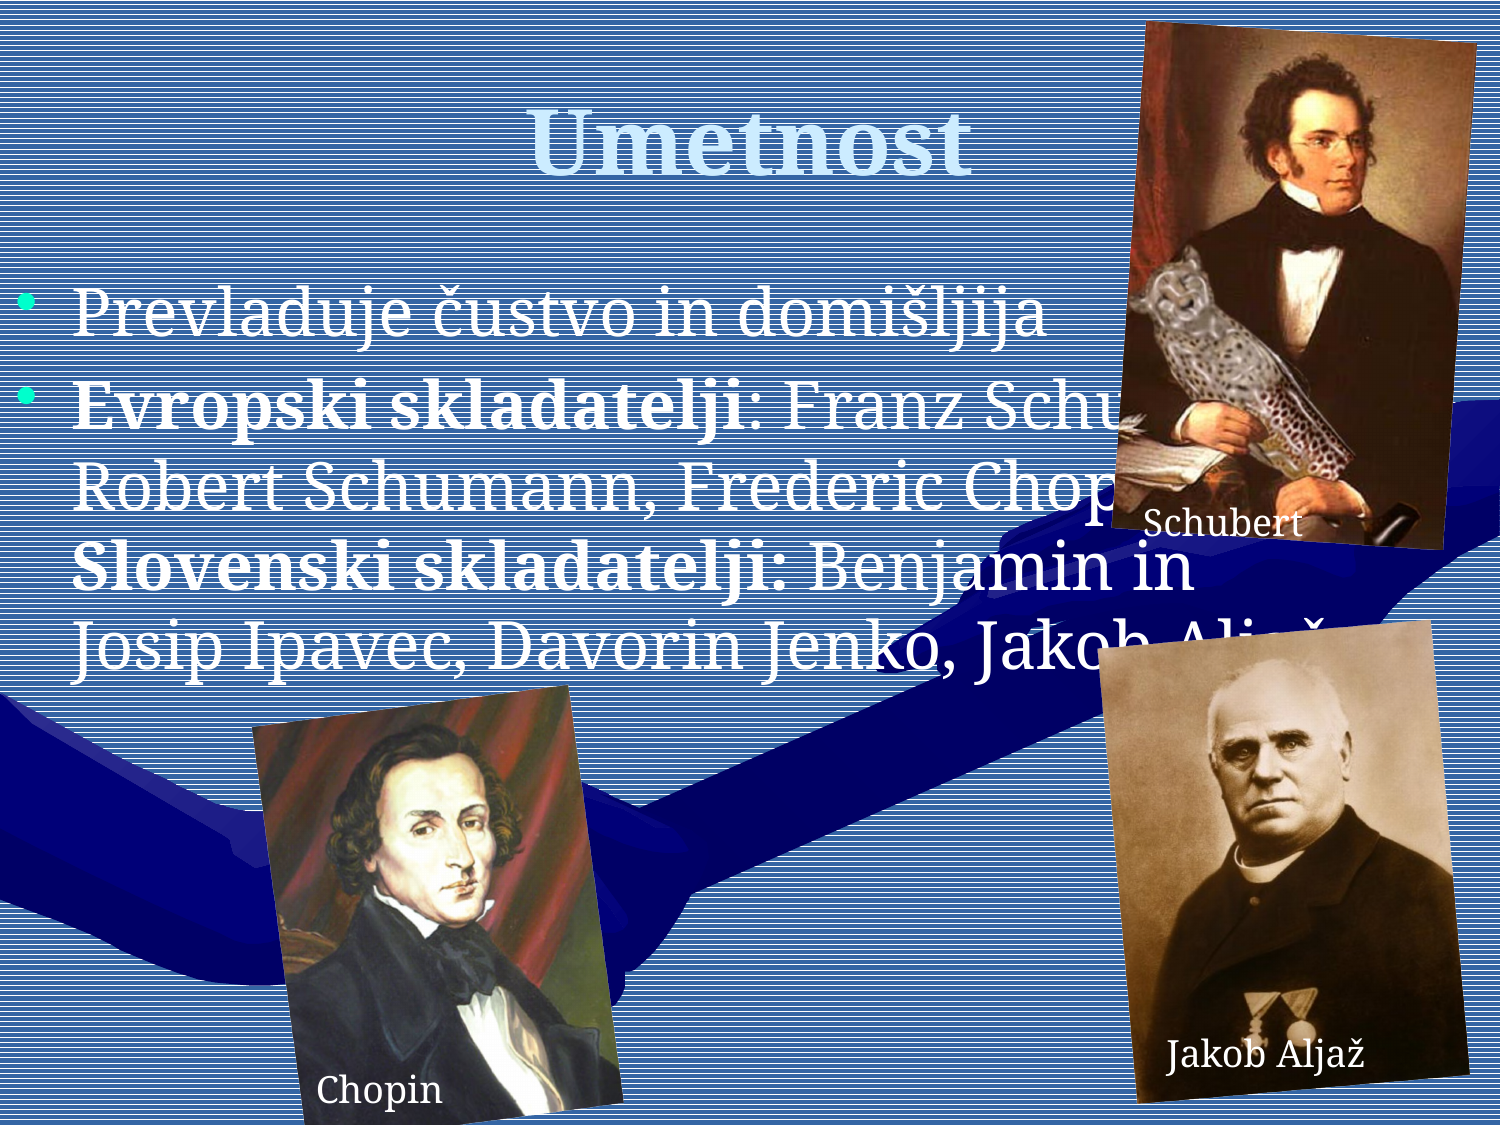

# Umetnost
Prevladuje čustvo in domišljija
Evropski skladatelji: Franz Schubert,
Robert Schumann, Frederic Chopin
Slovenski skladatelji: Benjamin in Josip Ipavec, Davorin Jenko, Jakob Aljaž
Schubert
Jakob Aljaž
Chopin